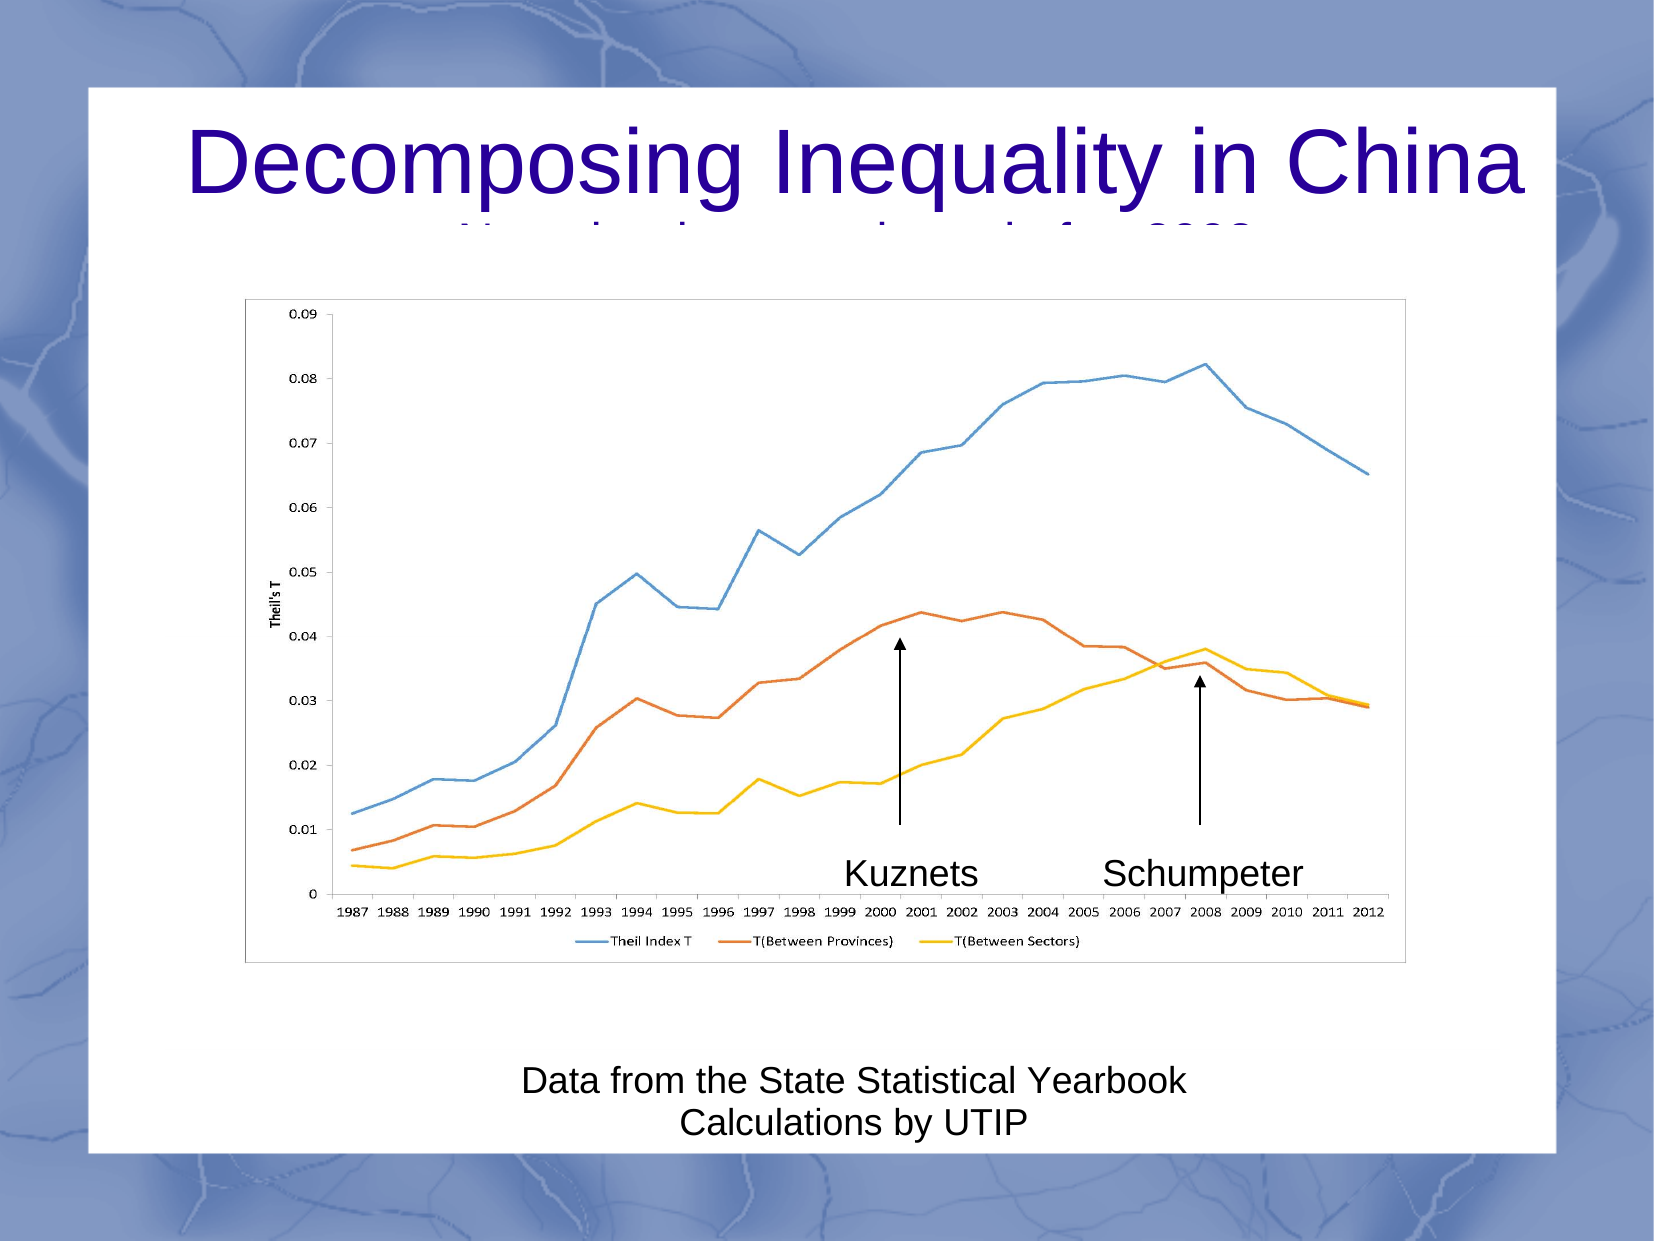

# Decomposing Inequality in China Note the downward trend after 2008
Kuznets
Schumpeter
Data from the State Statistical Yearbook
Calculations by UTIP